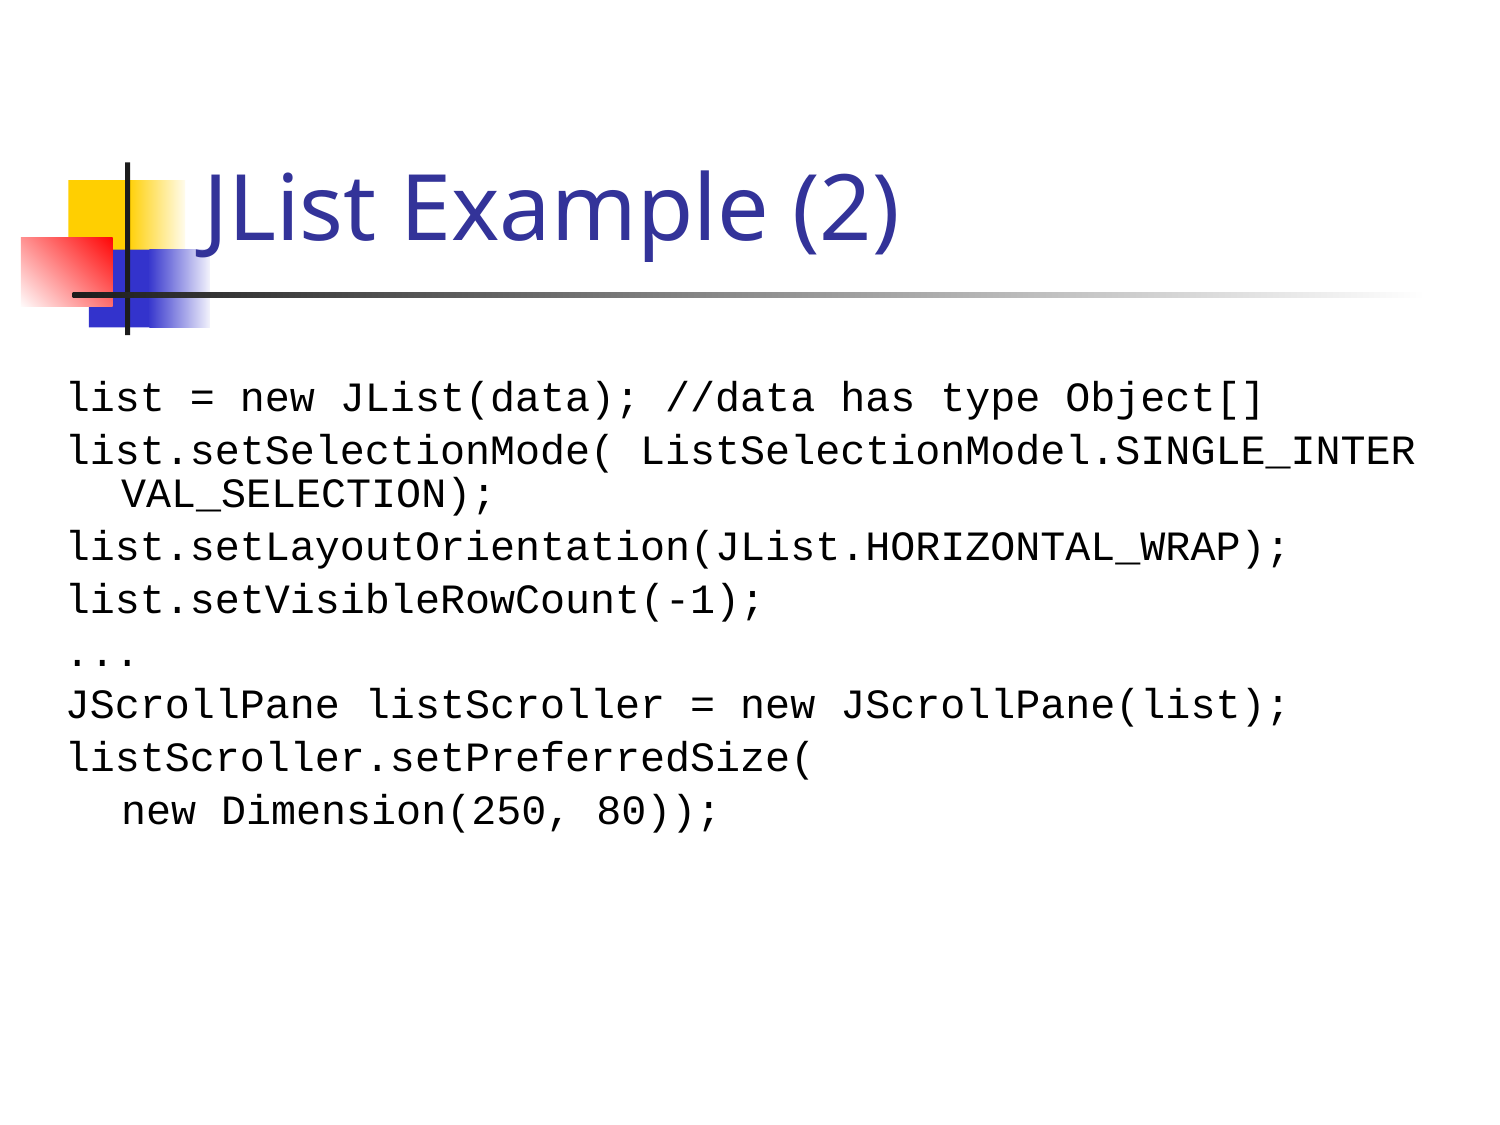

# JList Example (2)
list = new JList(data); //data has type Object[]
list.setSelectionMode( ListSelectionModel.SINGLE_INTERVAL_SELECTION);
list.setLayoutOrientation(JList.HORIZONTAL_WRAP);
list.setVisibleRowCount(-1);
...
JScrollPane listScroller = new JScrollPane(list);
listScroller.setPreferredSize(
	new Dimension(250, 80));